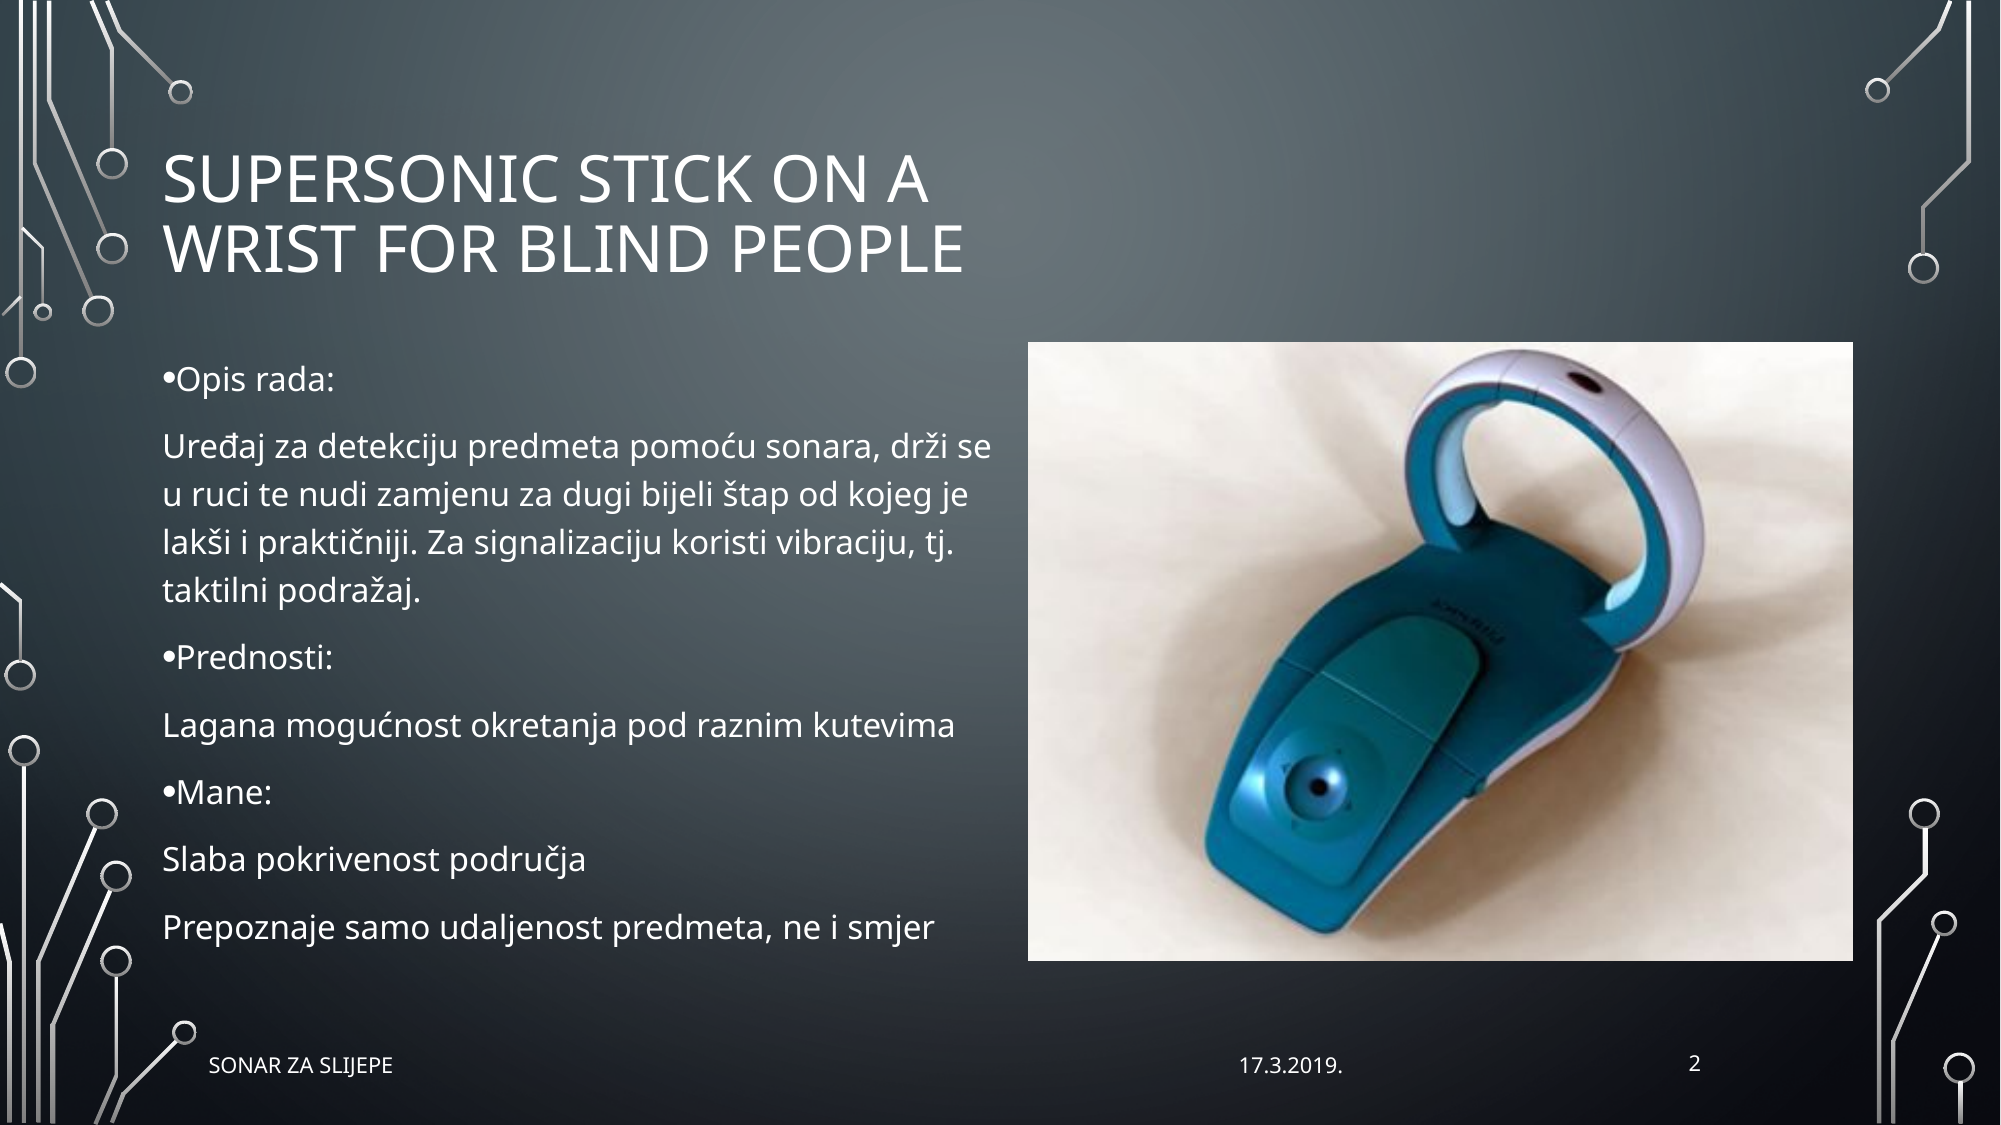

# Supersonic Stick on a Wrist for Blind People
Opis rada:
Uređaj za detekciju predmeta pomoću sonara, drži se u ruci te nudi zamjenu za dugi bijeli štap od kojeg je lakši i praktičniji. Za signalizaciju koristi vibraciju, tj. taktilni podražaj.
Prednosti:
Lagana mogućnost okretanja pod raznim kutevima
Mane:
Slaba pokrivenost područja
Prepoznaje samo udaljenost predmeta, ne i smjer
Sonar za slijepe
17.3.2019.